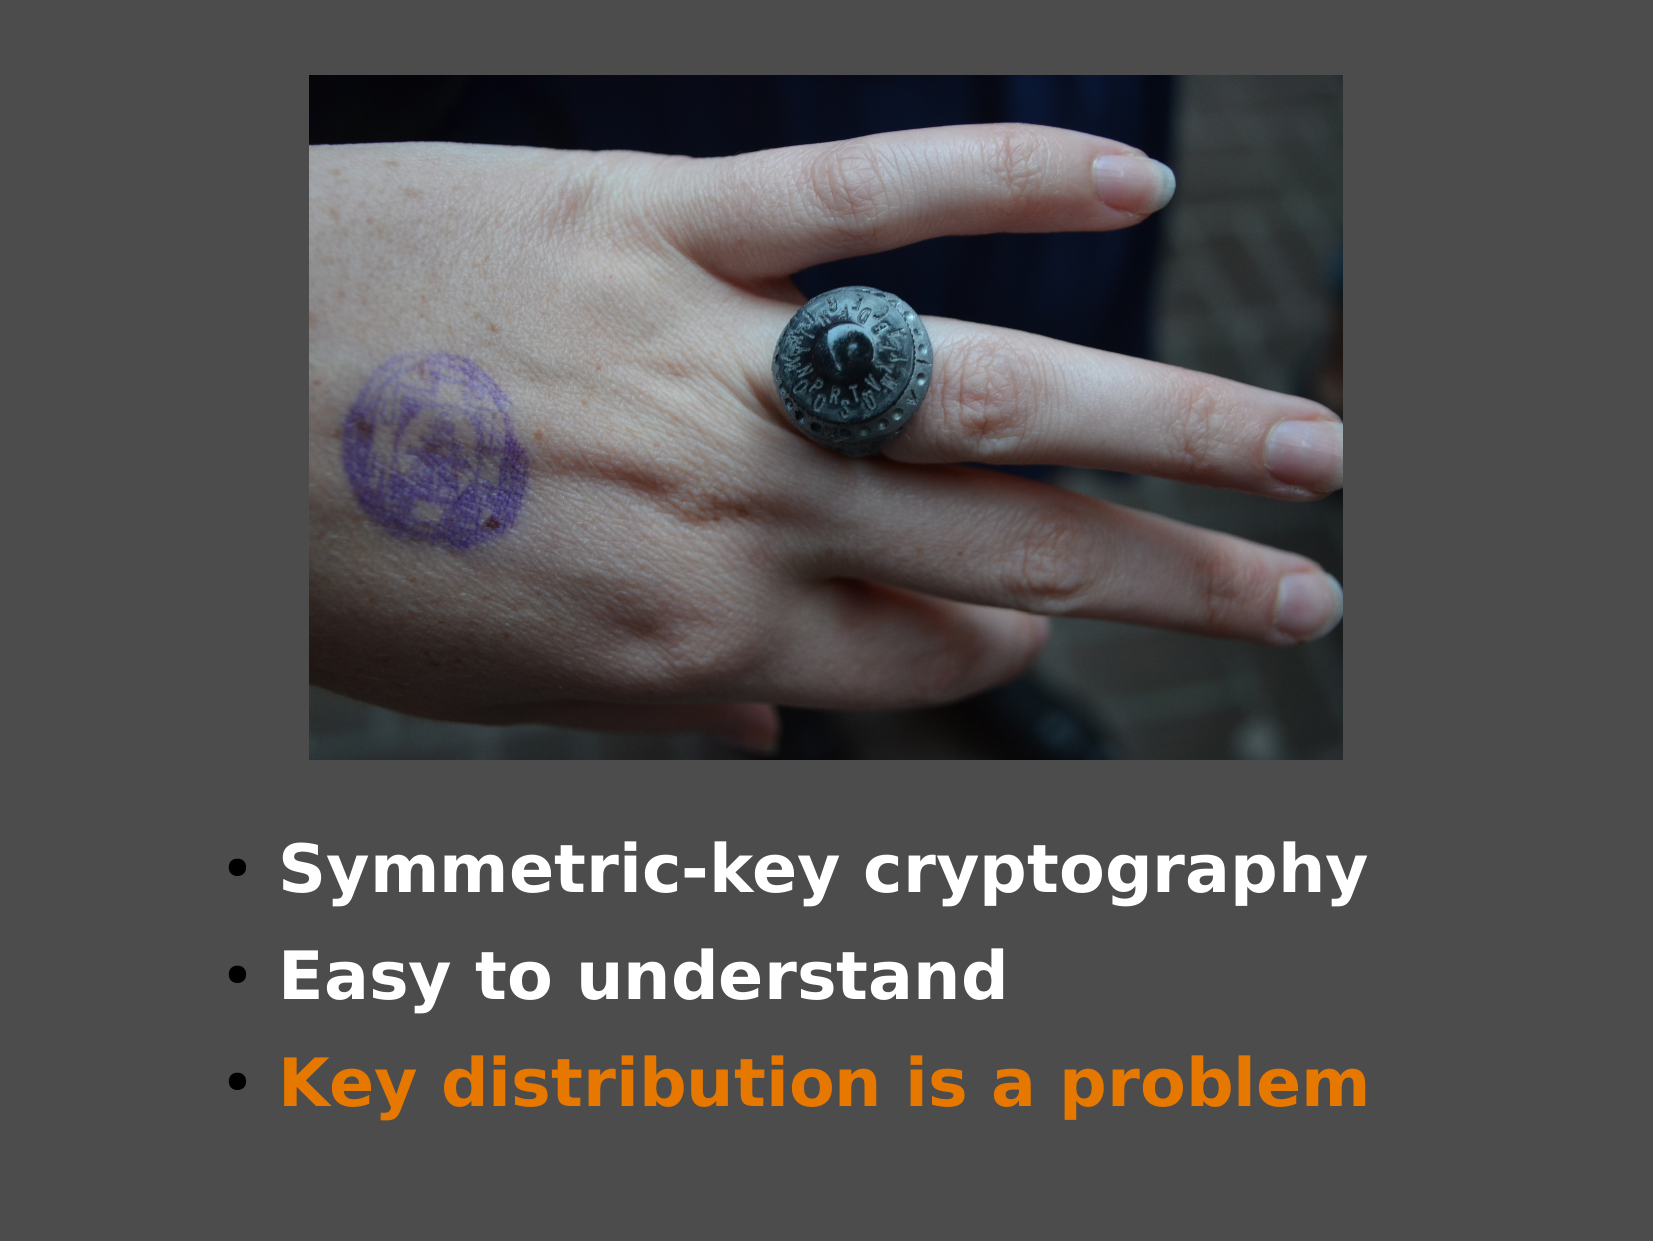

# Symmetric-key cryptography
Easy to understand
Key distribution is a problem